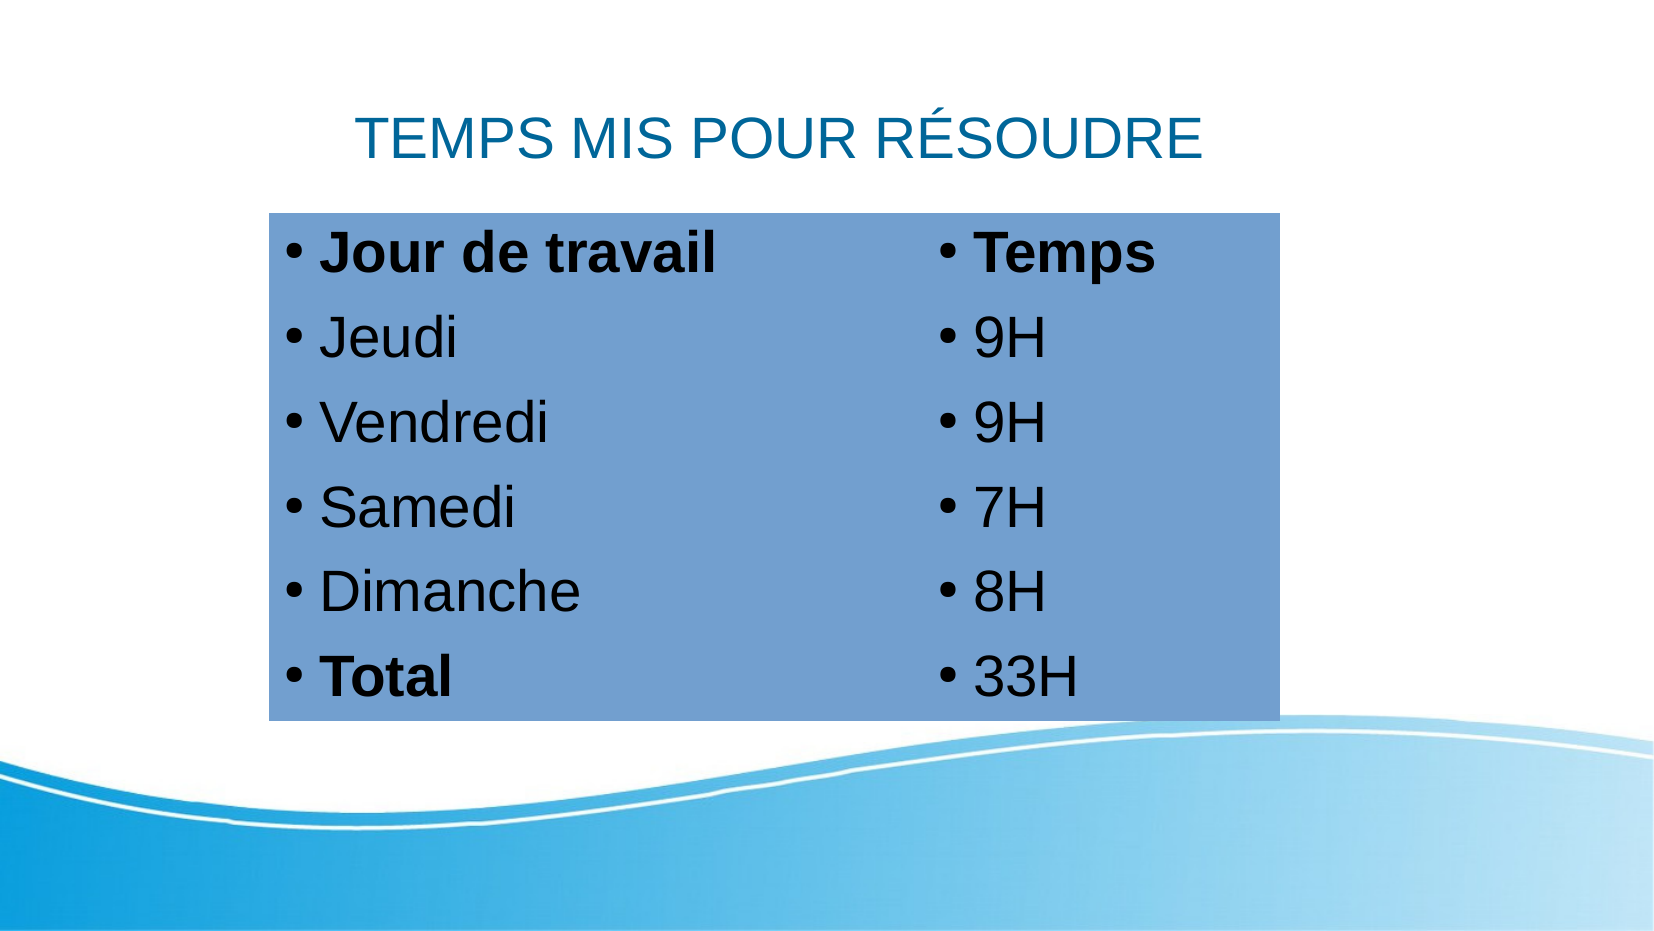

# TEMPS MIS POUR RÉSOUDRE
| Jour de travail | Temps |
| --- | --- |
| Jeudi | 9H |
| Vendredi | 9H |
| Samedi | 7H |
| Dimanche | 8H |
| Total | 33H |